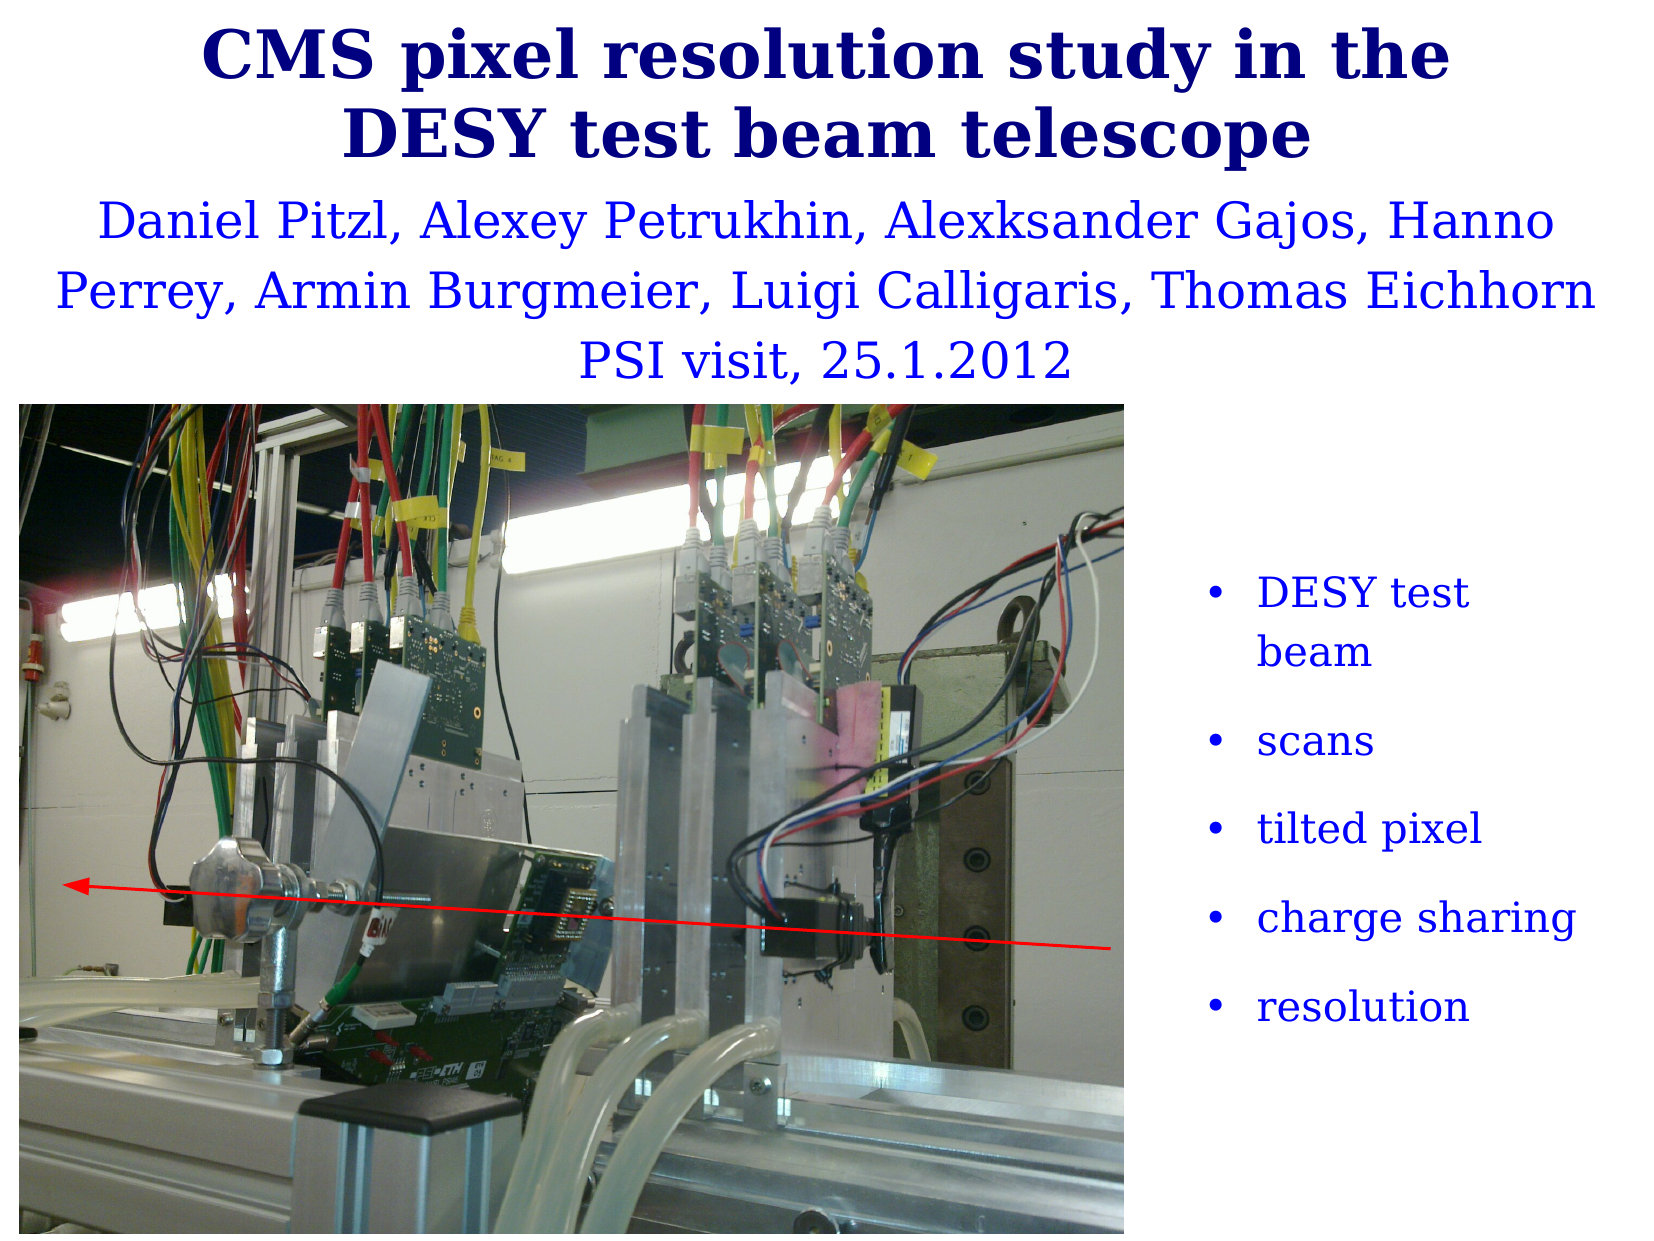

# CMS pixel resolution study in the DESY test beam telescope
Daniel Pitzl, Alexey Petrukhin, Alexksander Gajos, Hanno
Perrey, Armin Burgmeier, Luigi Calligaris, Thomas Eichhorn
PSI visit, 25.1.2012
DESY test beam
scans
tilted pixel
charge sharing
resolution